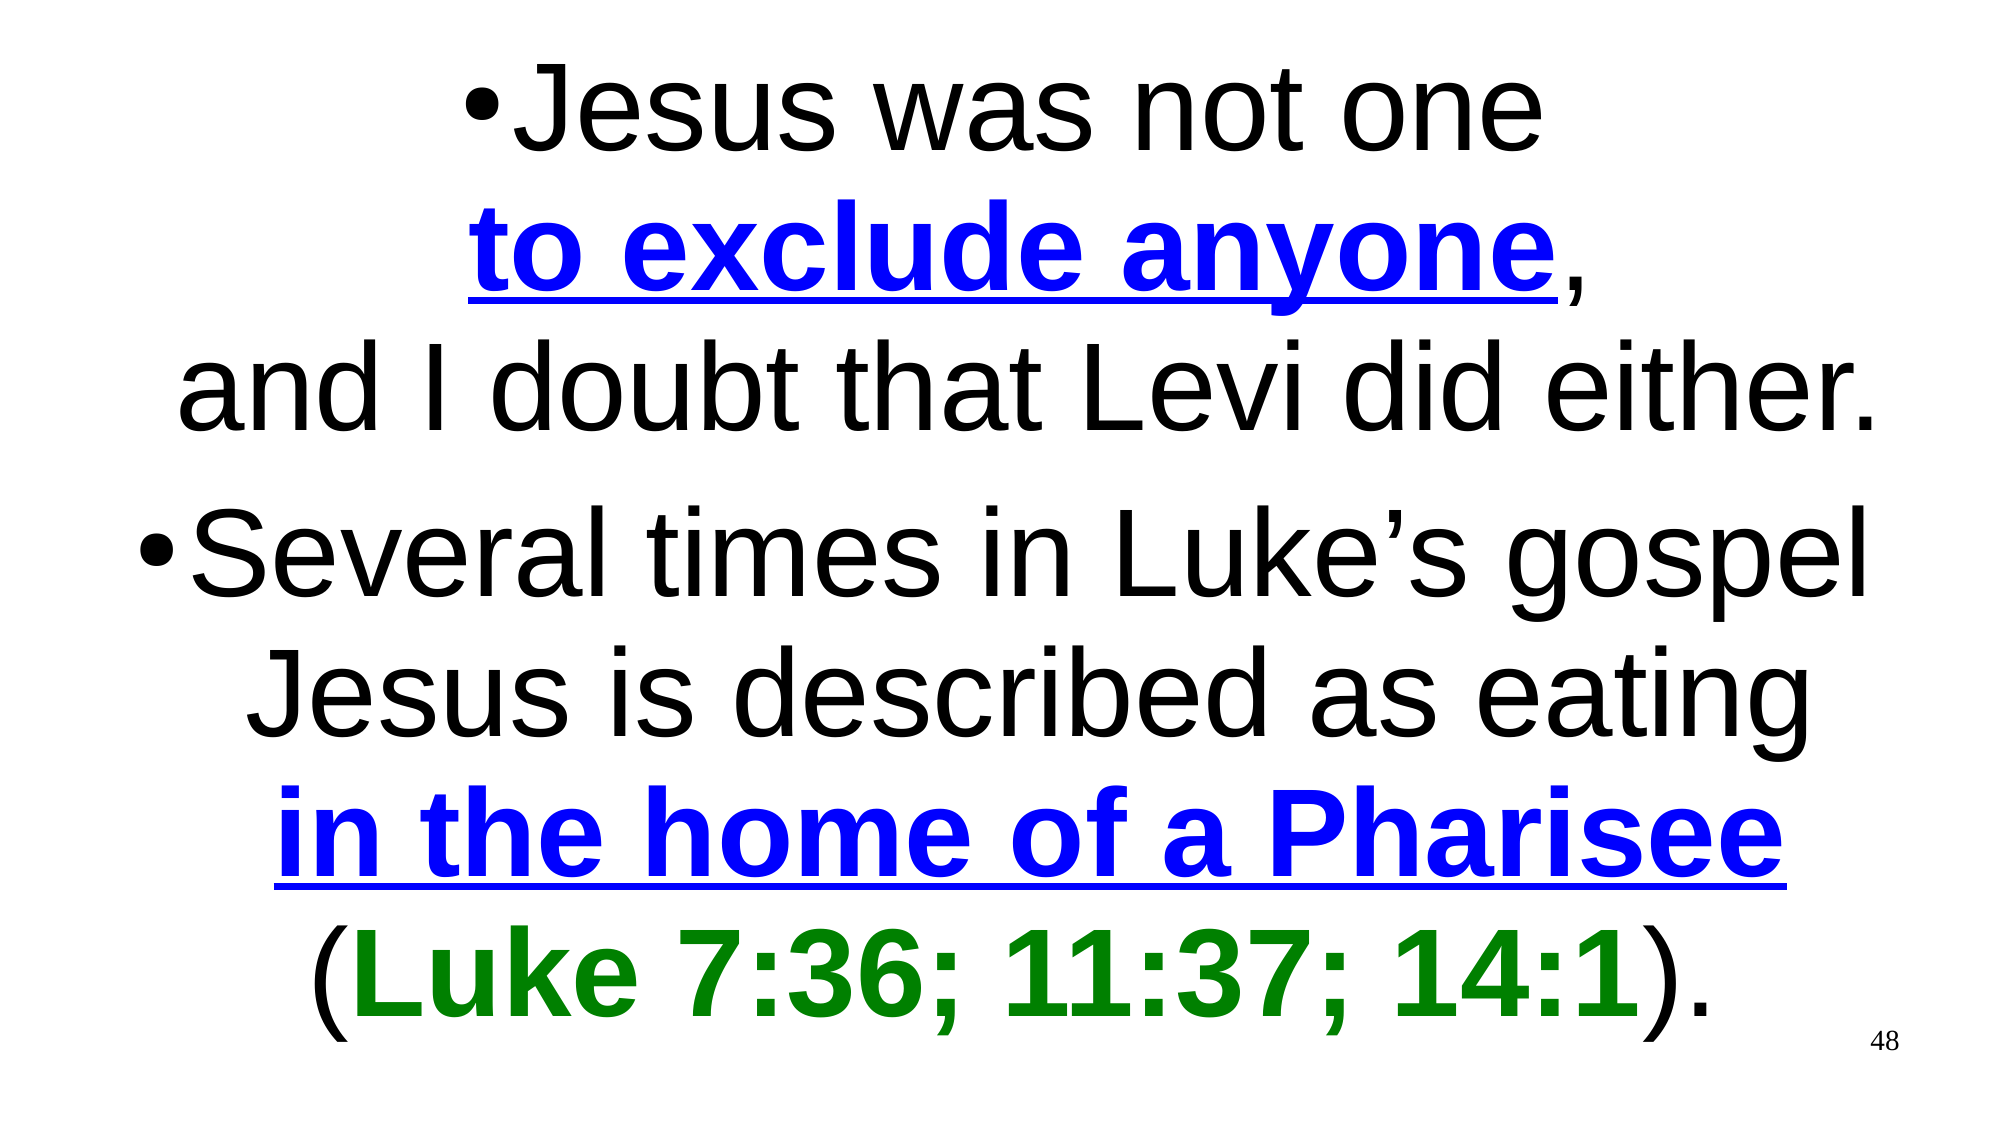

# Jesus was not one to exclude anyone, and I doubt that Levi did either.
Several times in Luke’s gospel
Jesus is described as eating
in the home of a Pharisee
(Luke 7:36; 11:37; 14:1).
48